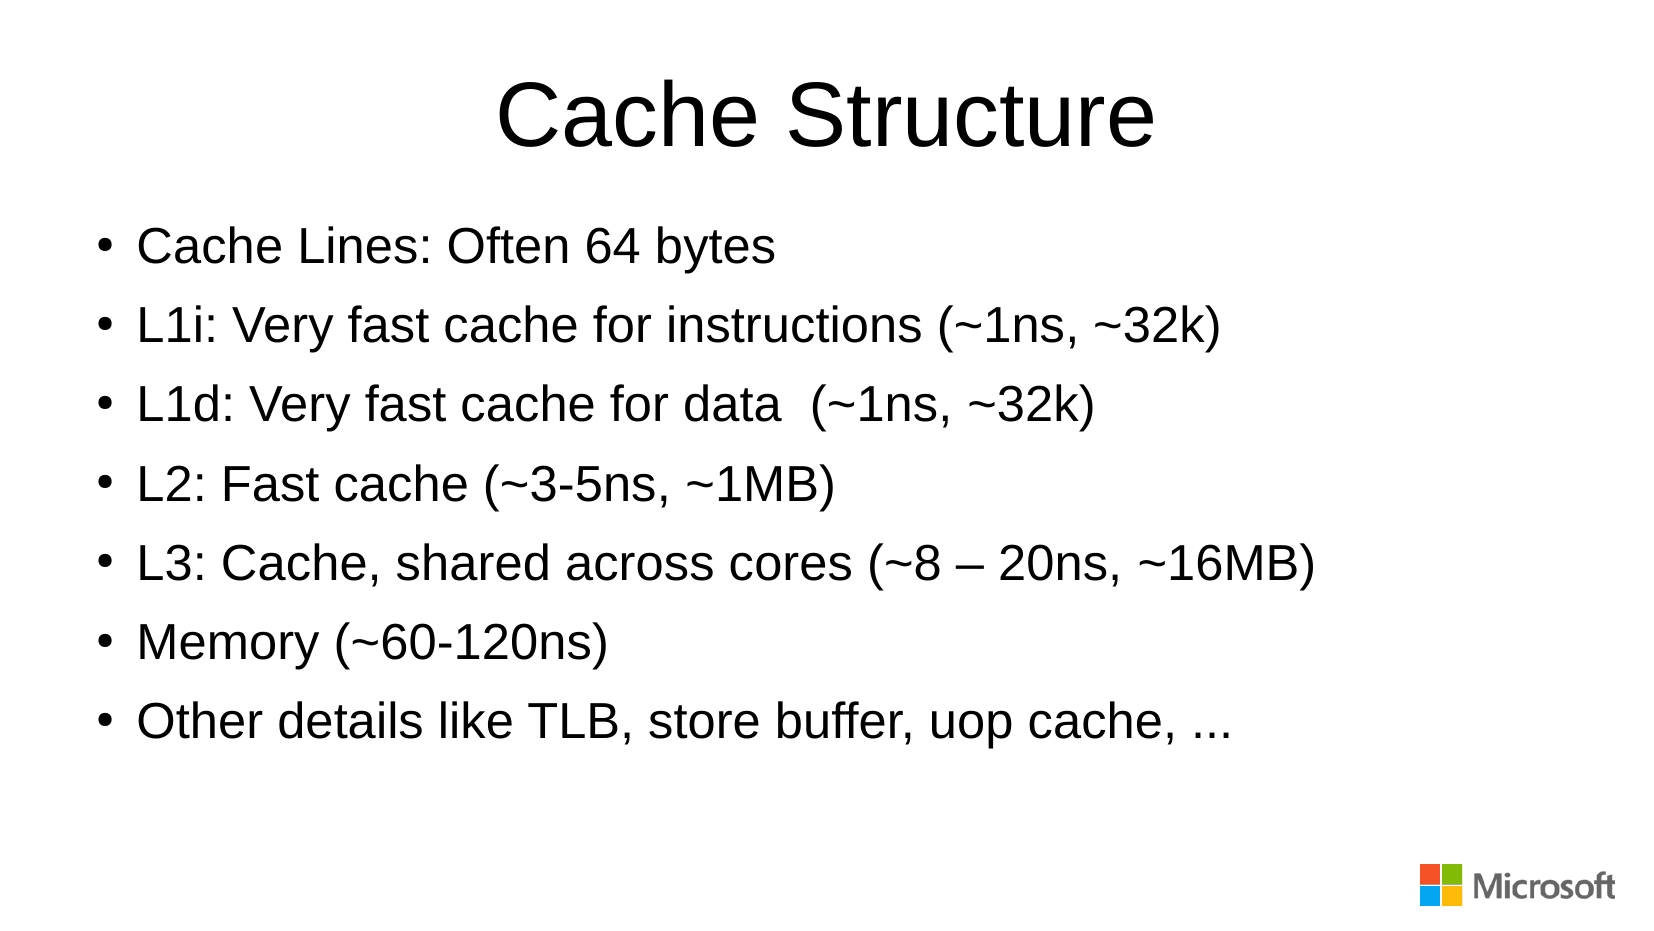

# Cache Structure
Cache Lines: Often 64 bytes
L1i: Very fast cache for instructions (~1ns, ~32k)
L1d: Very fast cache for data (~1ns, ~32k)
L2: Fast cache (~3-5ns, ~1MB)
L3: Cache, shared across cores (~8 – 20ns, ~16MB)
Memory (~60-120ns)
Other details like TLB, store buffer, uop cache, ...